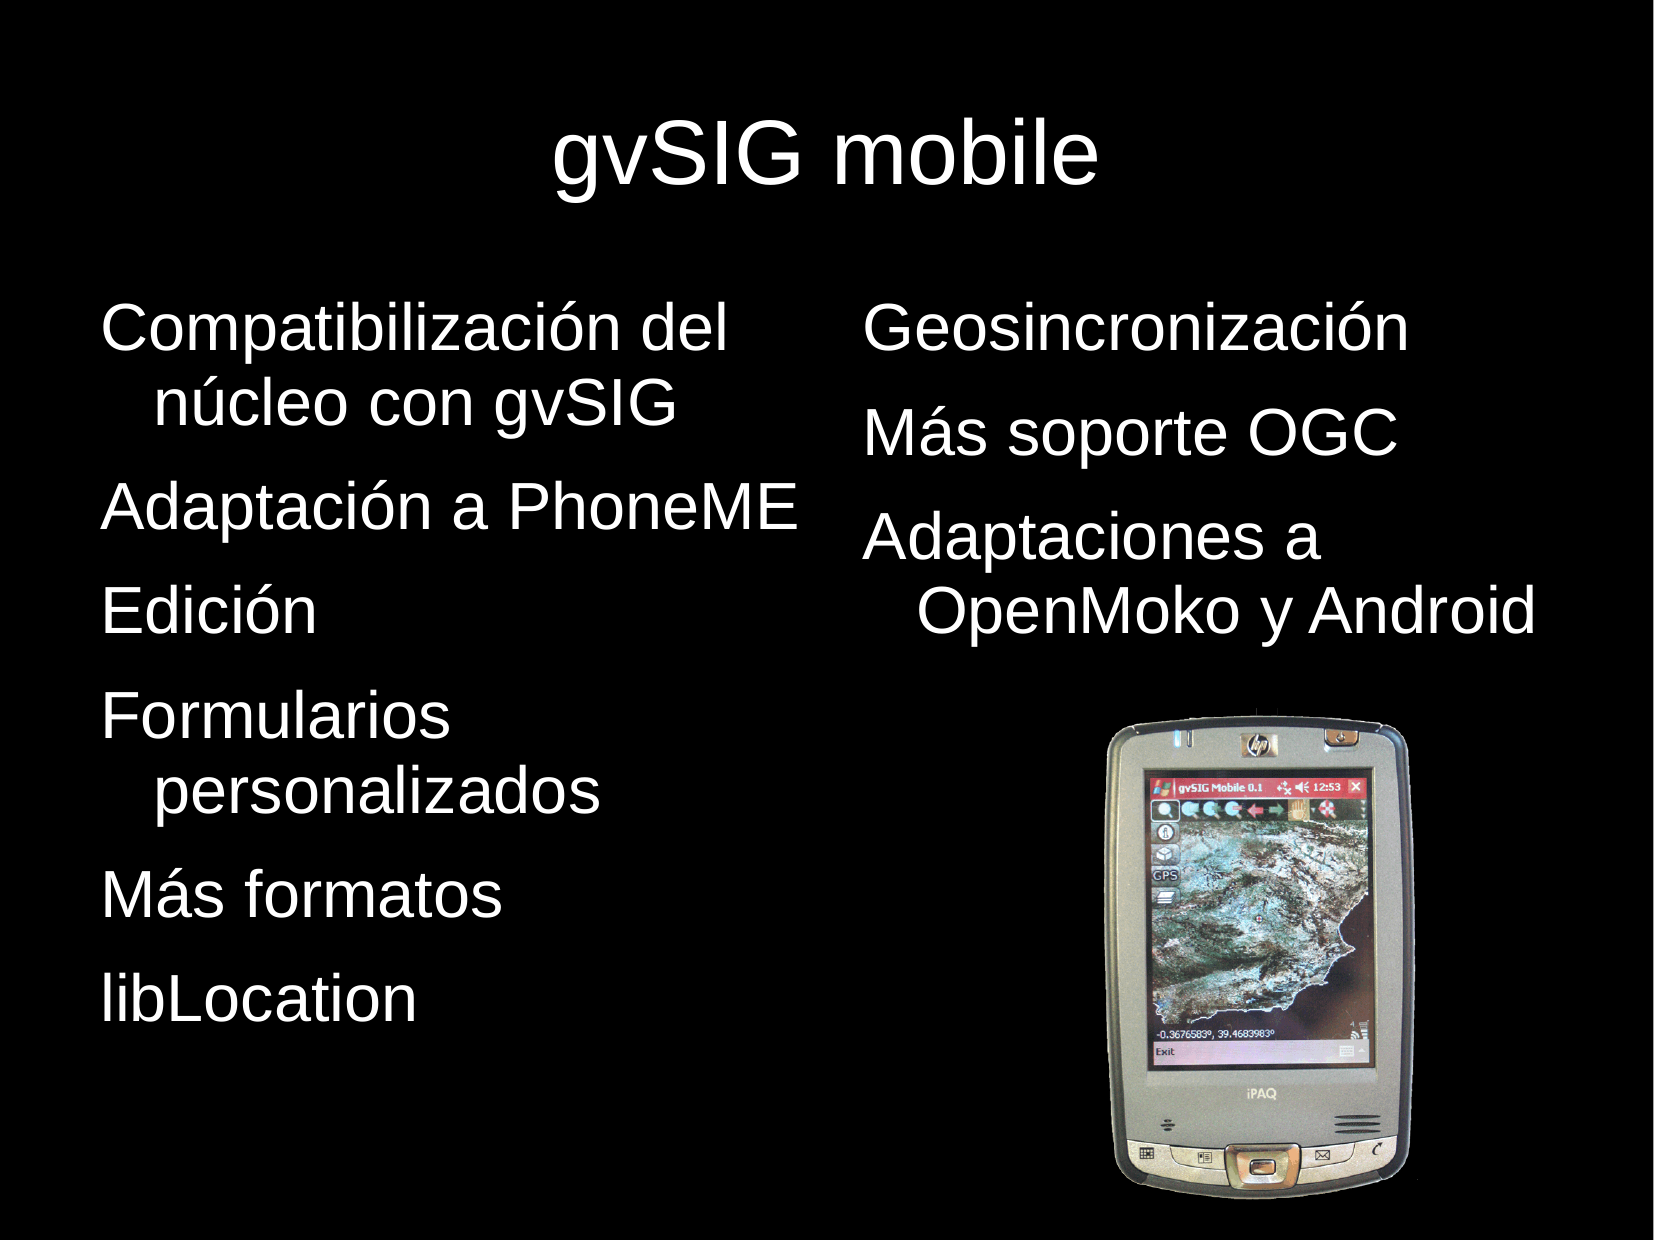

# gvSIG mobile
Compatibilización del núcleo con gvSIG
Adaptación a PhoneME
Edición
Formularios personalizados
Más formatos
libLocation
Geosincronización
Más soporte OGC
Adaptaciones a OpenMoko y Android